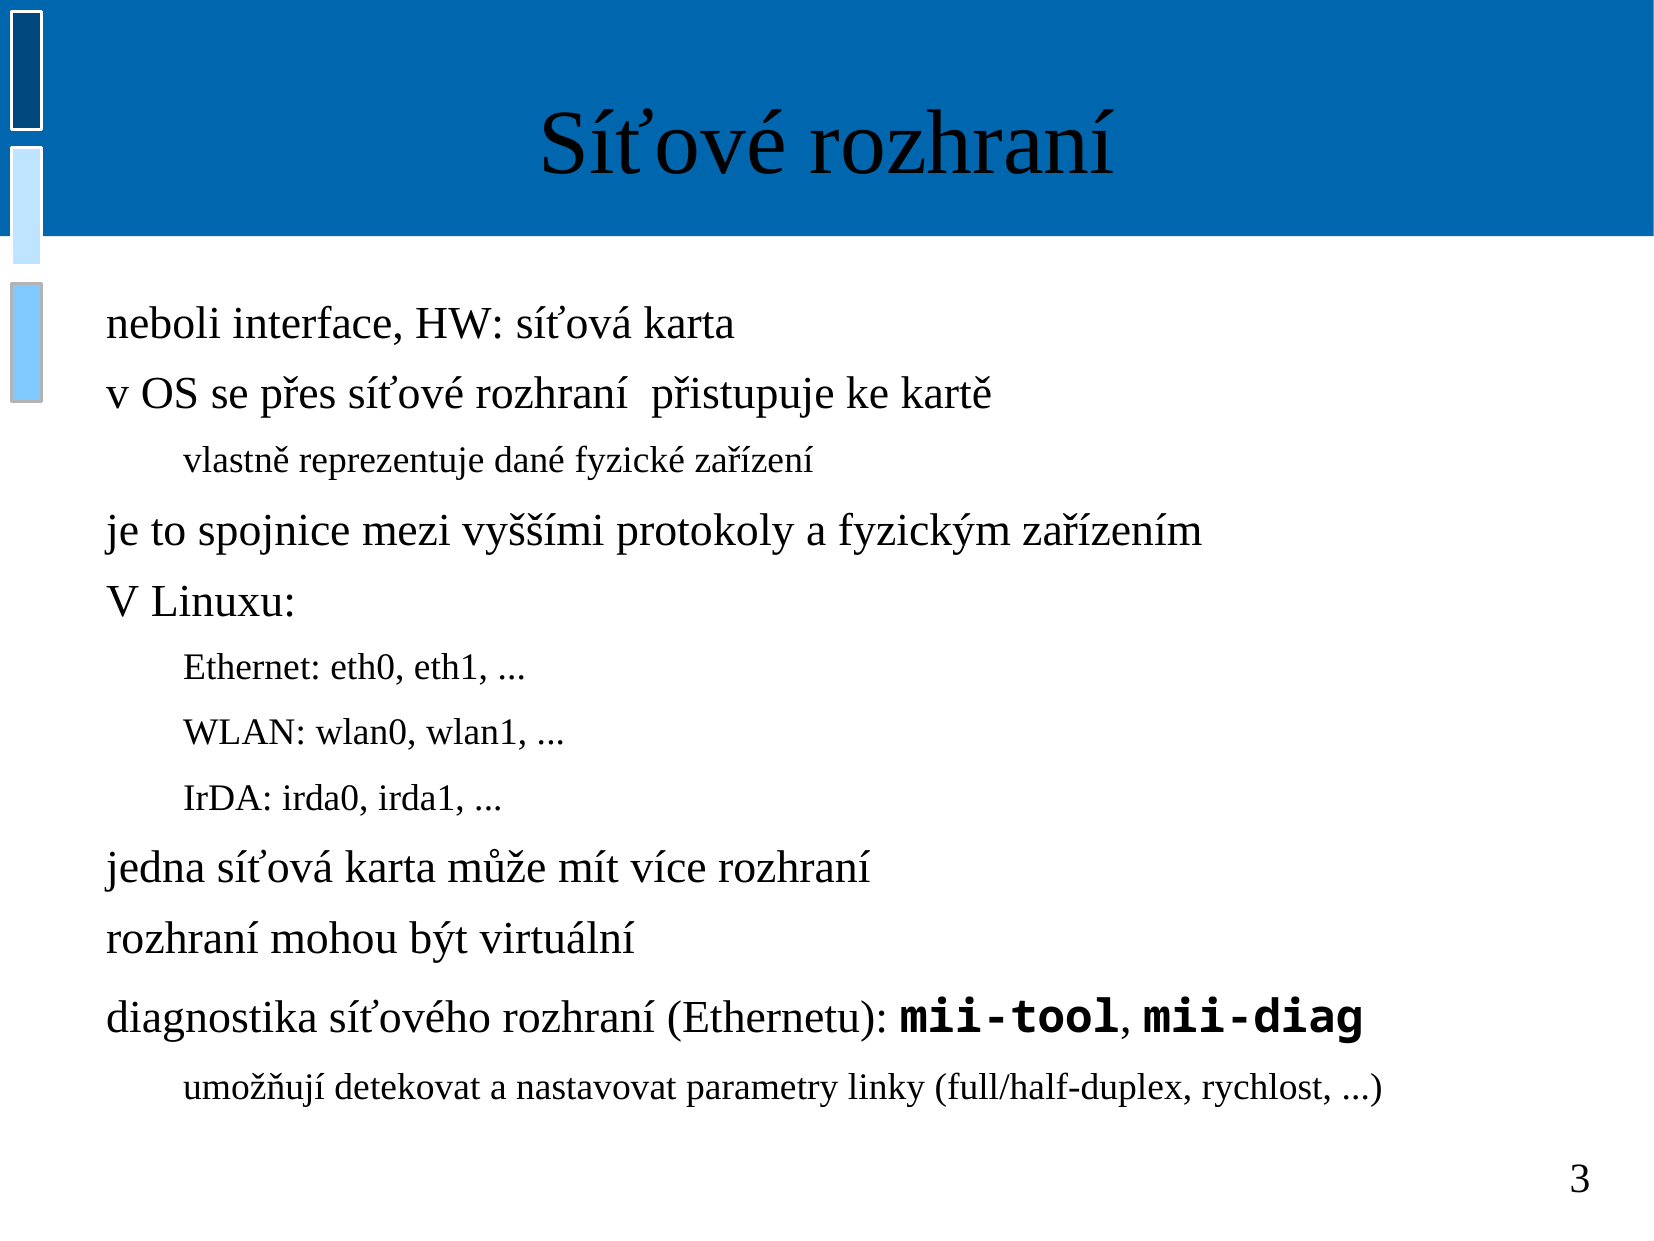

# Síťové rozhraní
neboli interface, HW: síťová karta
v OS se přes síťové rozhraní přistupuje ke kartě
vlastně reprezentuje dané fyzické zařízení
je to spojnice mezi vyššími protokoly a fyzickým zařízením
V Linuxu:
Ethernet: eth0, eth1, ...
WLAN: wlan0, wlan1, ...
IrDA: irda0, irda1, ...
jedna síťová karta může mít více rozhraní
rozhraní mohou být virtuální
diagnostika síťového rozhraní (Ethernetu): mii-tool, mii-diag
umožňují detekovat a nastavovat parametry linky (full/half-duplex, rychlost, ...)